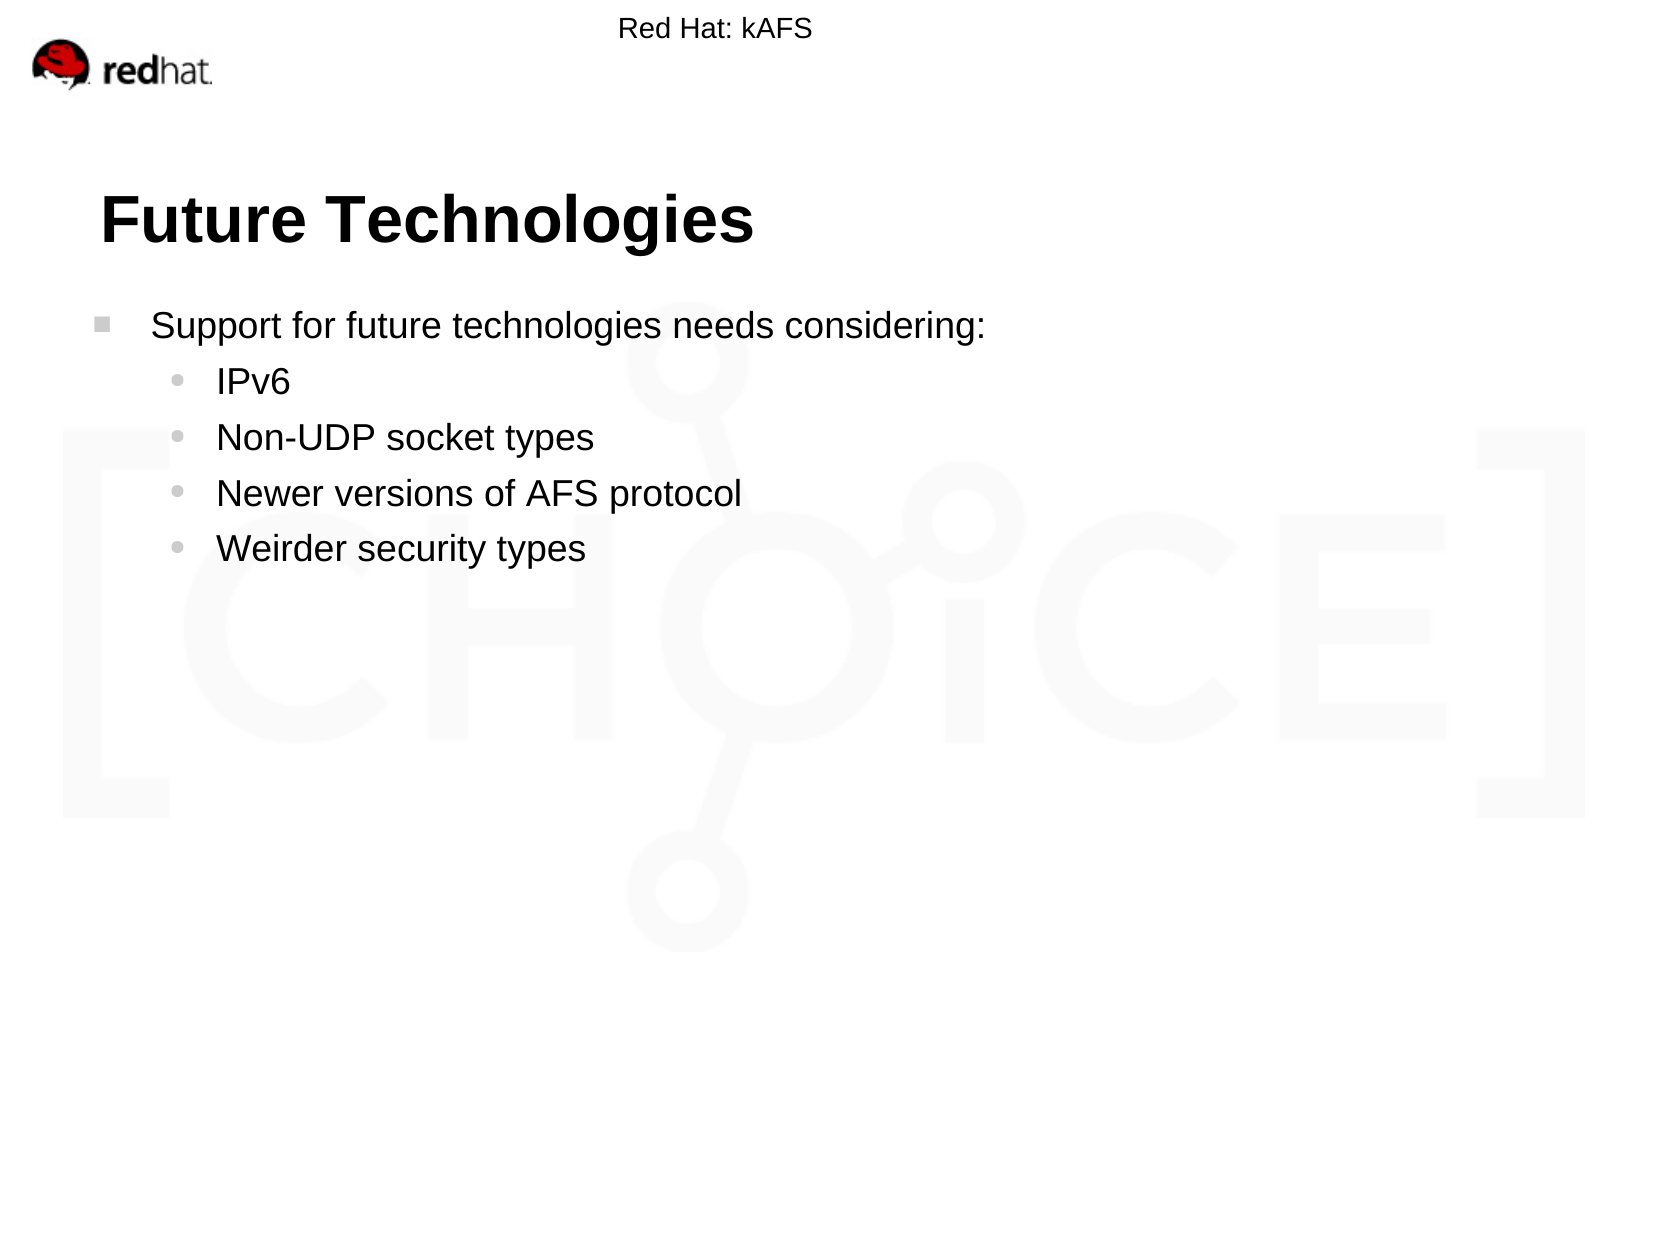

# Future Technologies
Support for future technologies needs considering:
IPv6
Non-UDP socket types
Newer versions of AFS protocol
Weirder security types